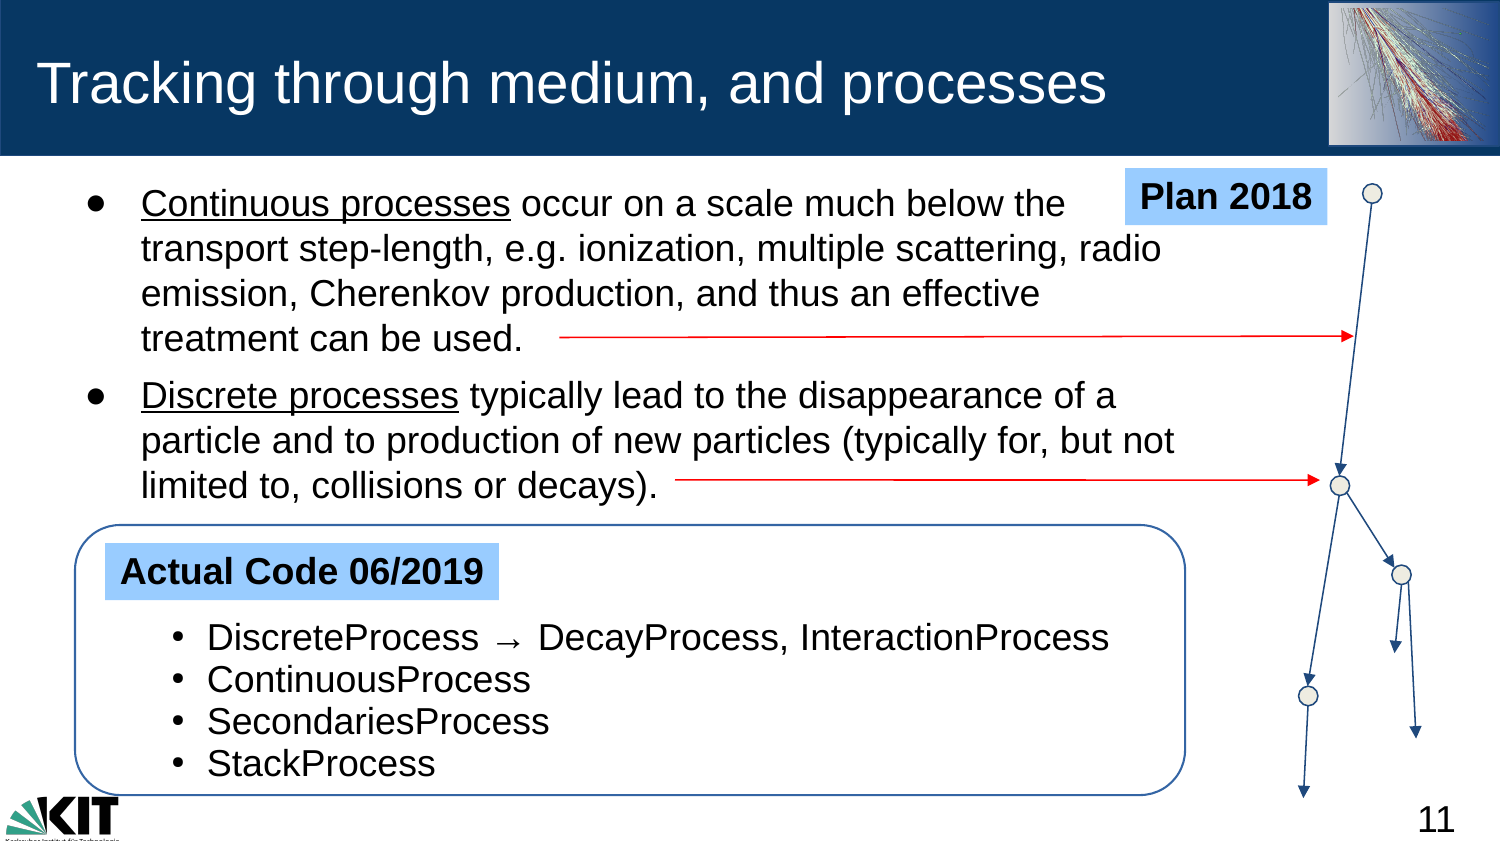

Tracking through medium, and processes
Continuous processes occur on a scale much below the transport step-length, e.g. ionization, multiple scattering, radio emission, Cherenkov production, and thus an effective treatment can be used.
Discrete processes typically lead to the disappearance of a particle and to production of new particles (typically for, but not limited to, collisions or decays).
Plan 2018
Actual Code 06/2019
DiscreteProcess → DecayProcess, InteractionProcess
ContinuousProcess
SecondariesProcess
StackProcess